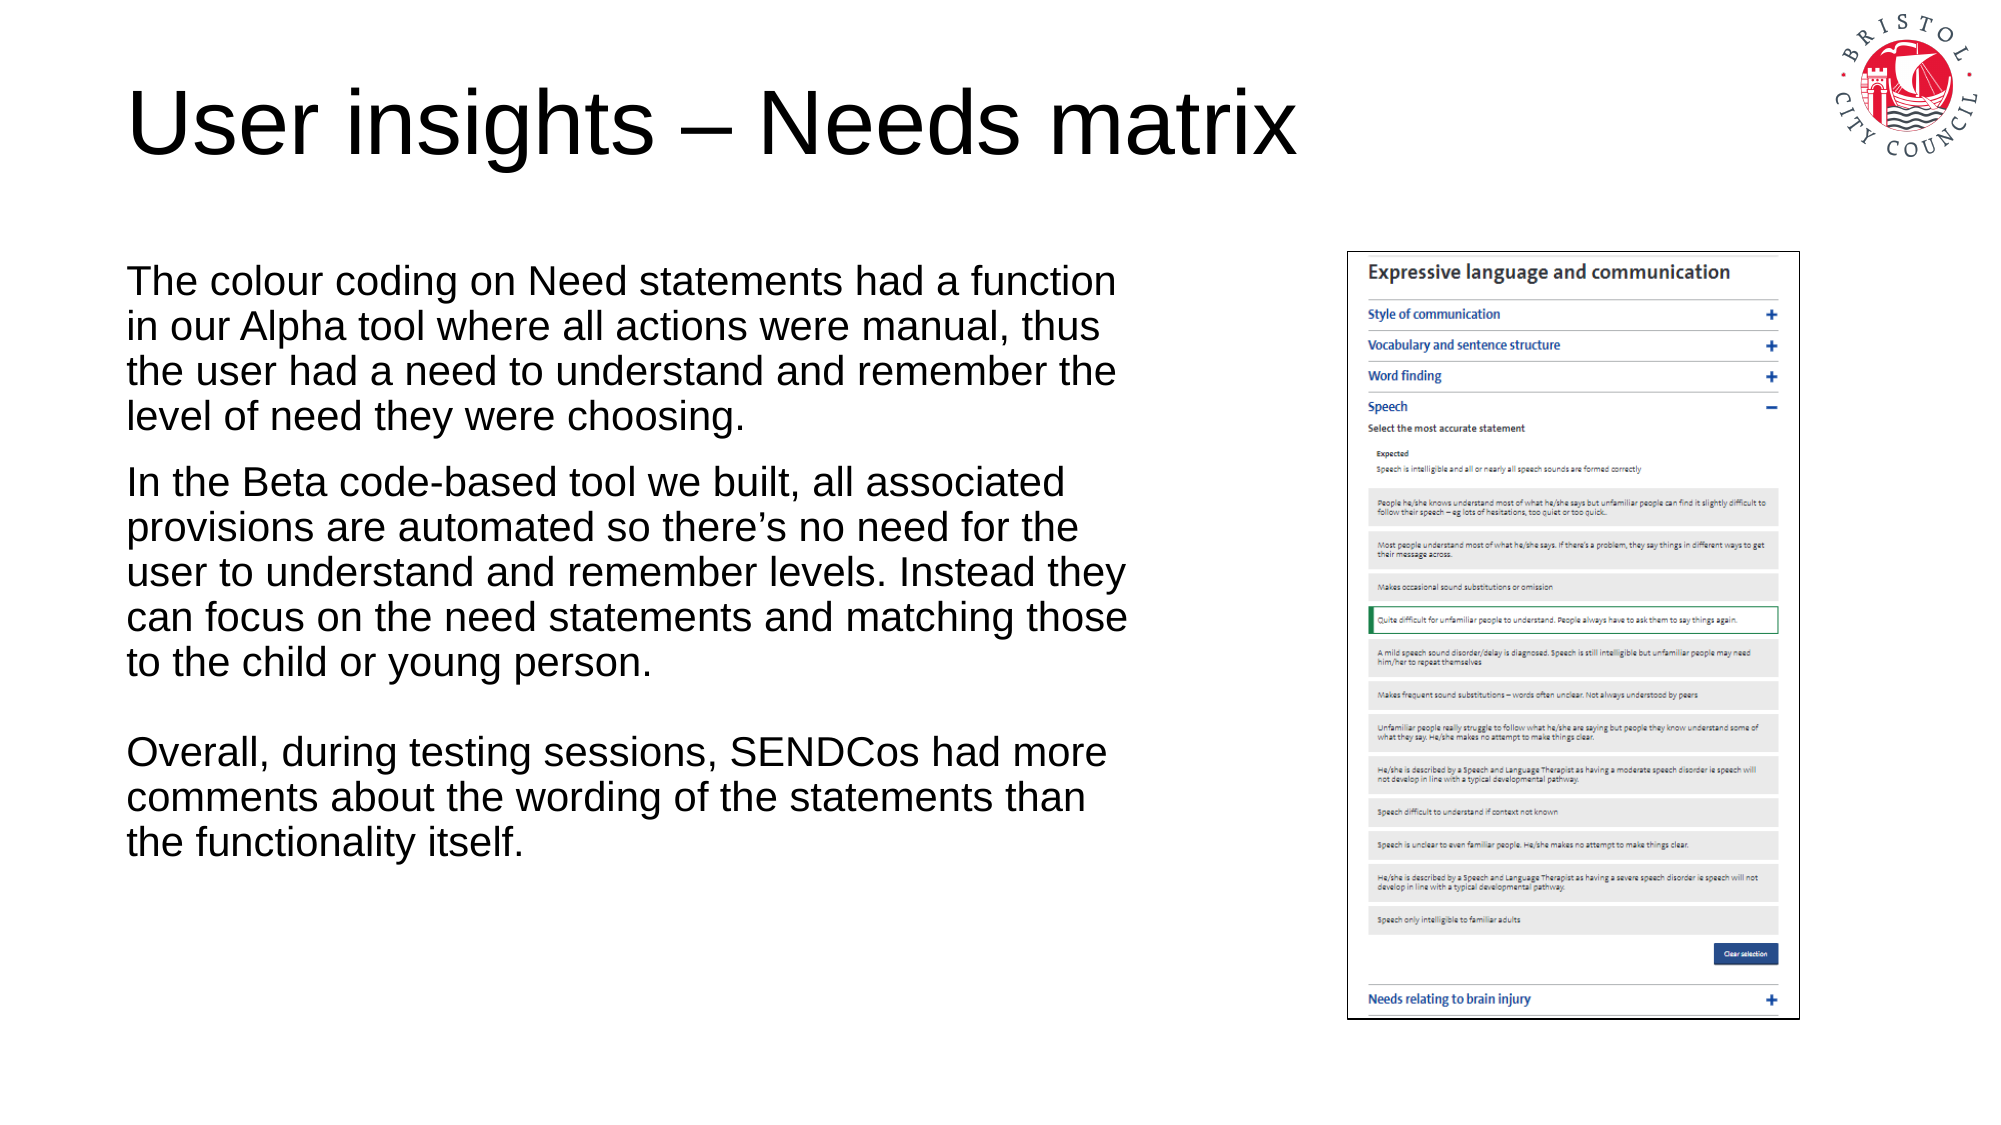

User insights – Needs matrix
# The colour coding on Need statements had a function in our Alpha tool where all actions were manual, thus the user had a need to understand and remember the level of need they were choosing.
In the Beta code-based tool we built, all associated provisions are automated so there’s no need for the user to understand and remember levels. Instead they can focus on the need statements and matching those to the child or young person.
Overall, during testing sessions, SENDCos had more comments about the wording of the statements than the functionality itself.